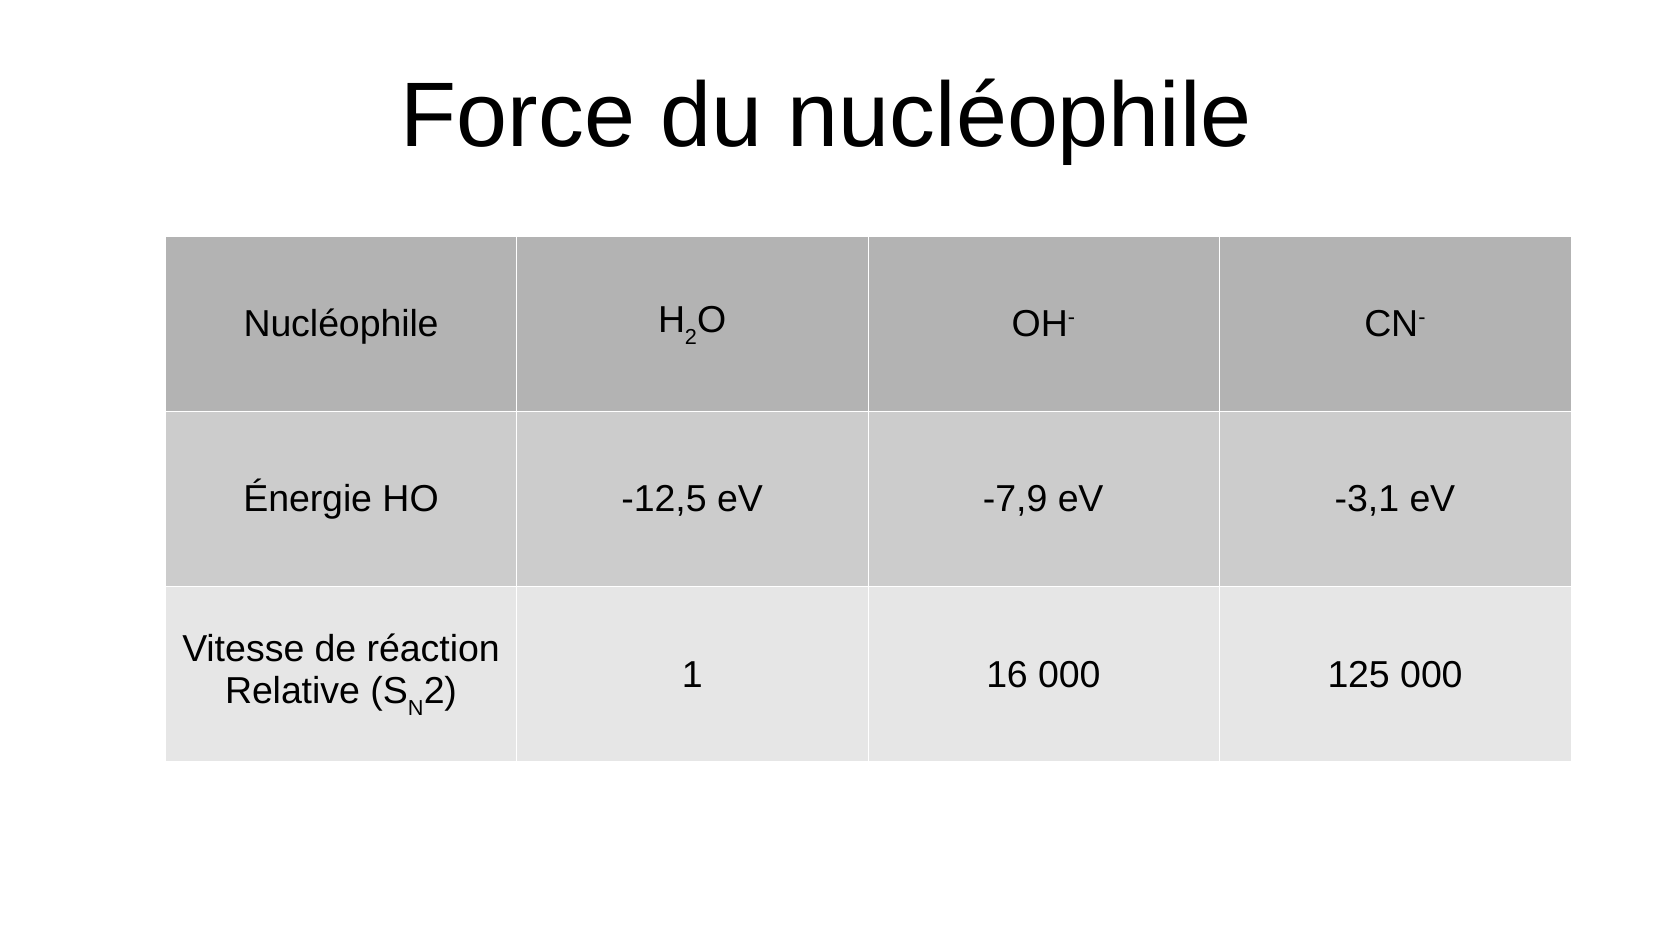

# Force du nucléophile
| Nucléophile | H2O | OH- | CN- |
| --- | --- | --- | --- |
| Énergie HO | -12,5 eV | -7,9 eV | -3,1 eV |
| Vitesse de réaction Relative (SN2) | 1 | 16 000 | 125 000 |